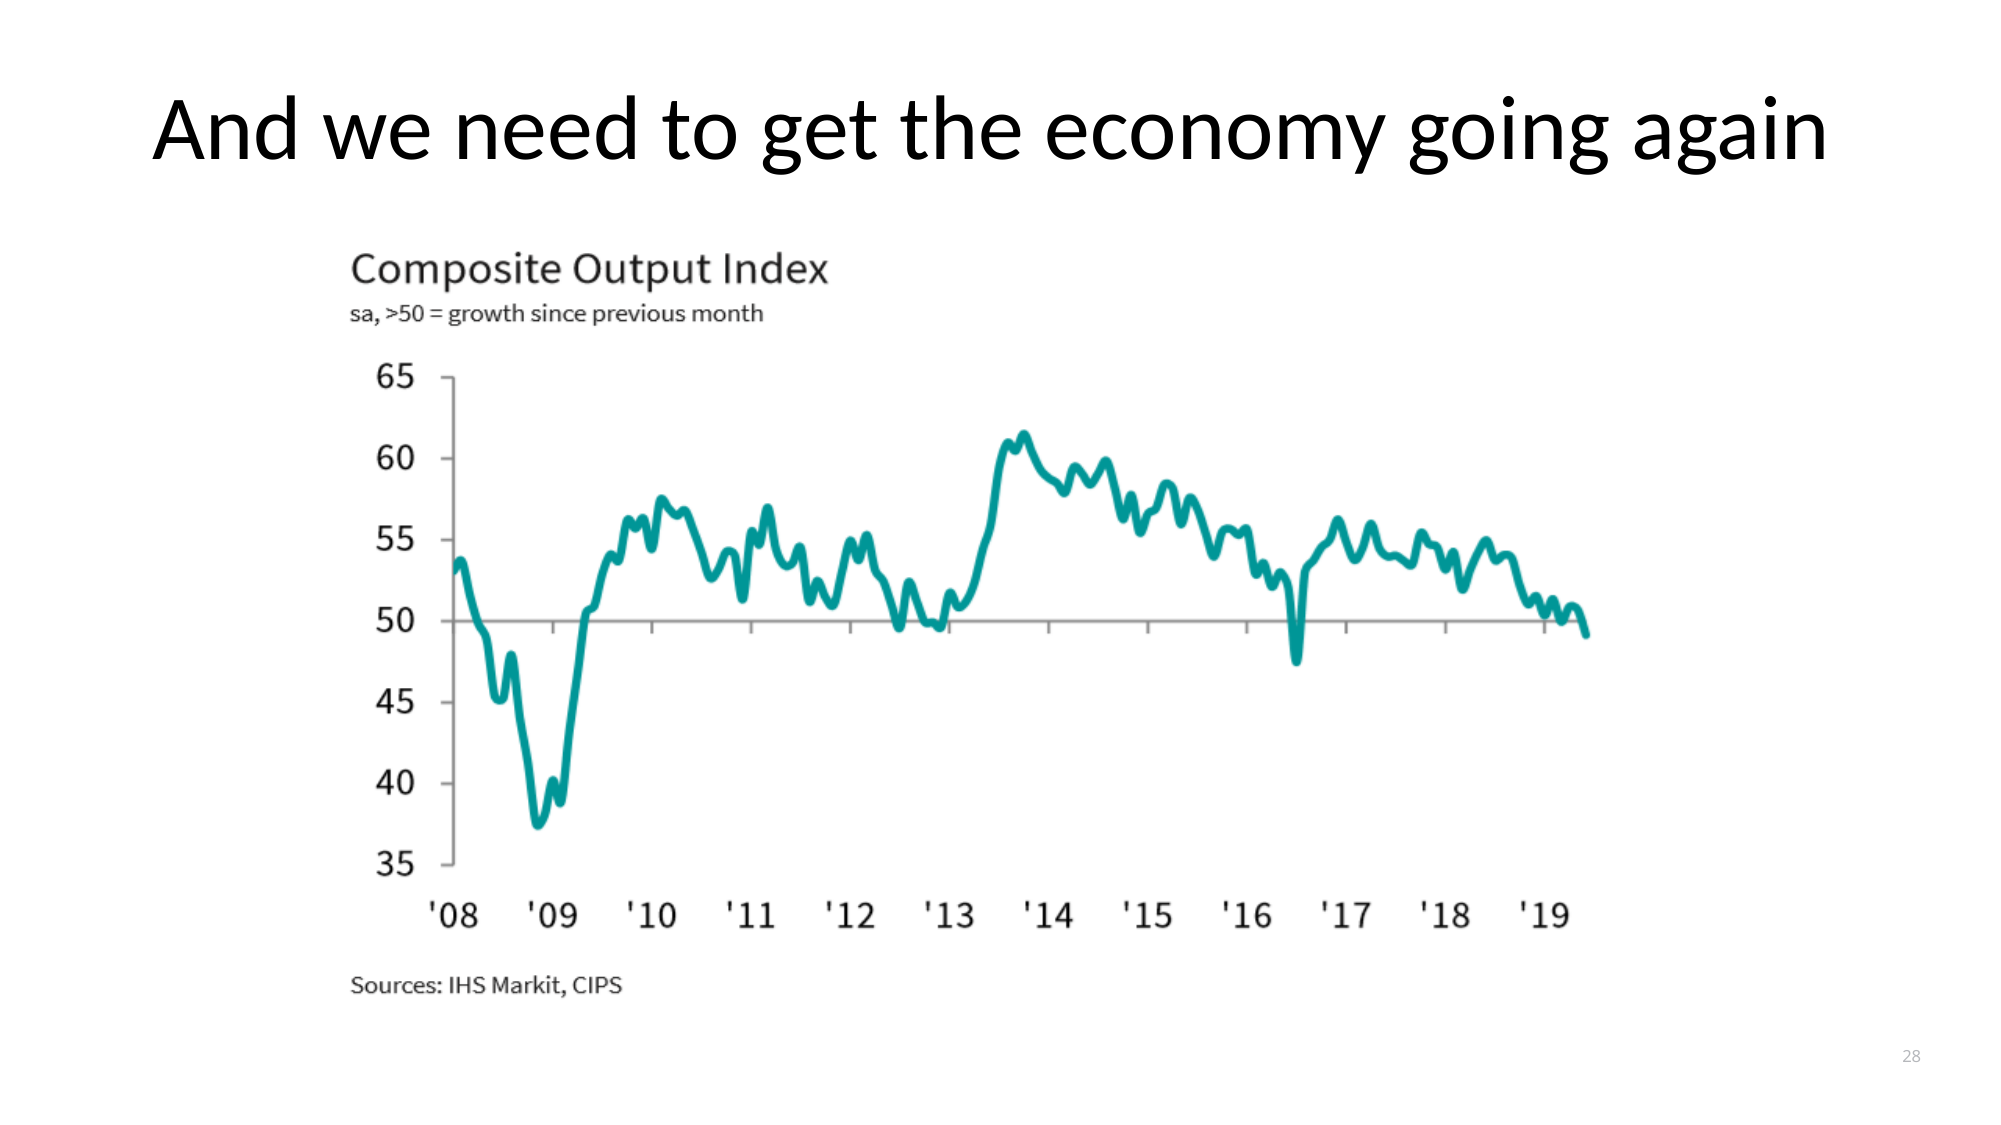

# And we need to get the economy going again